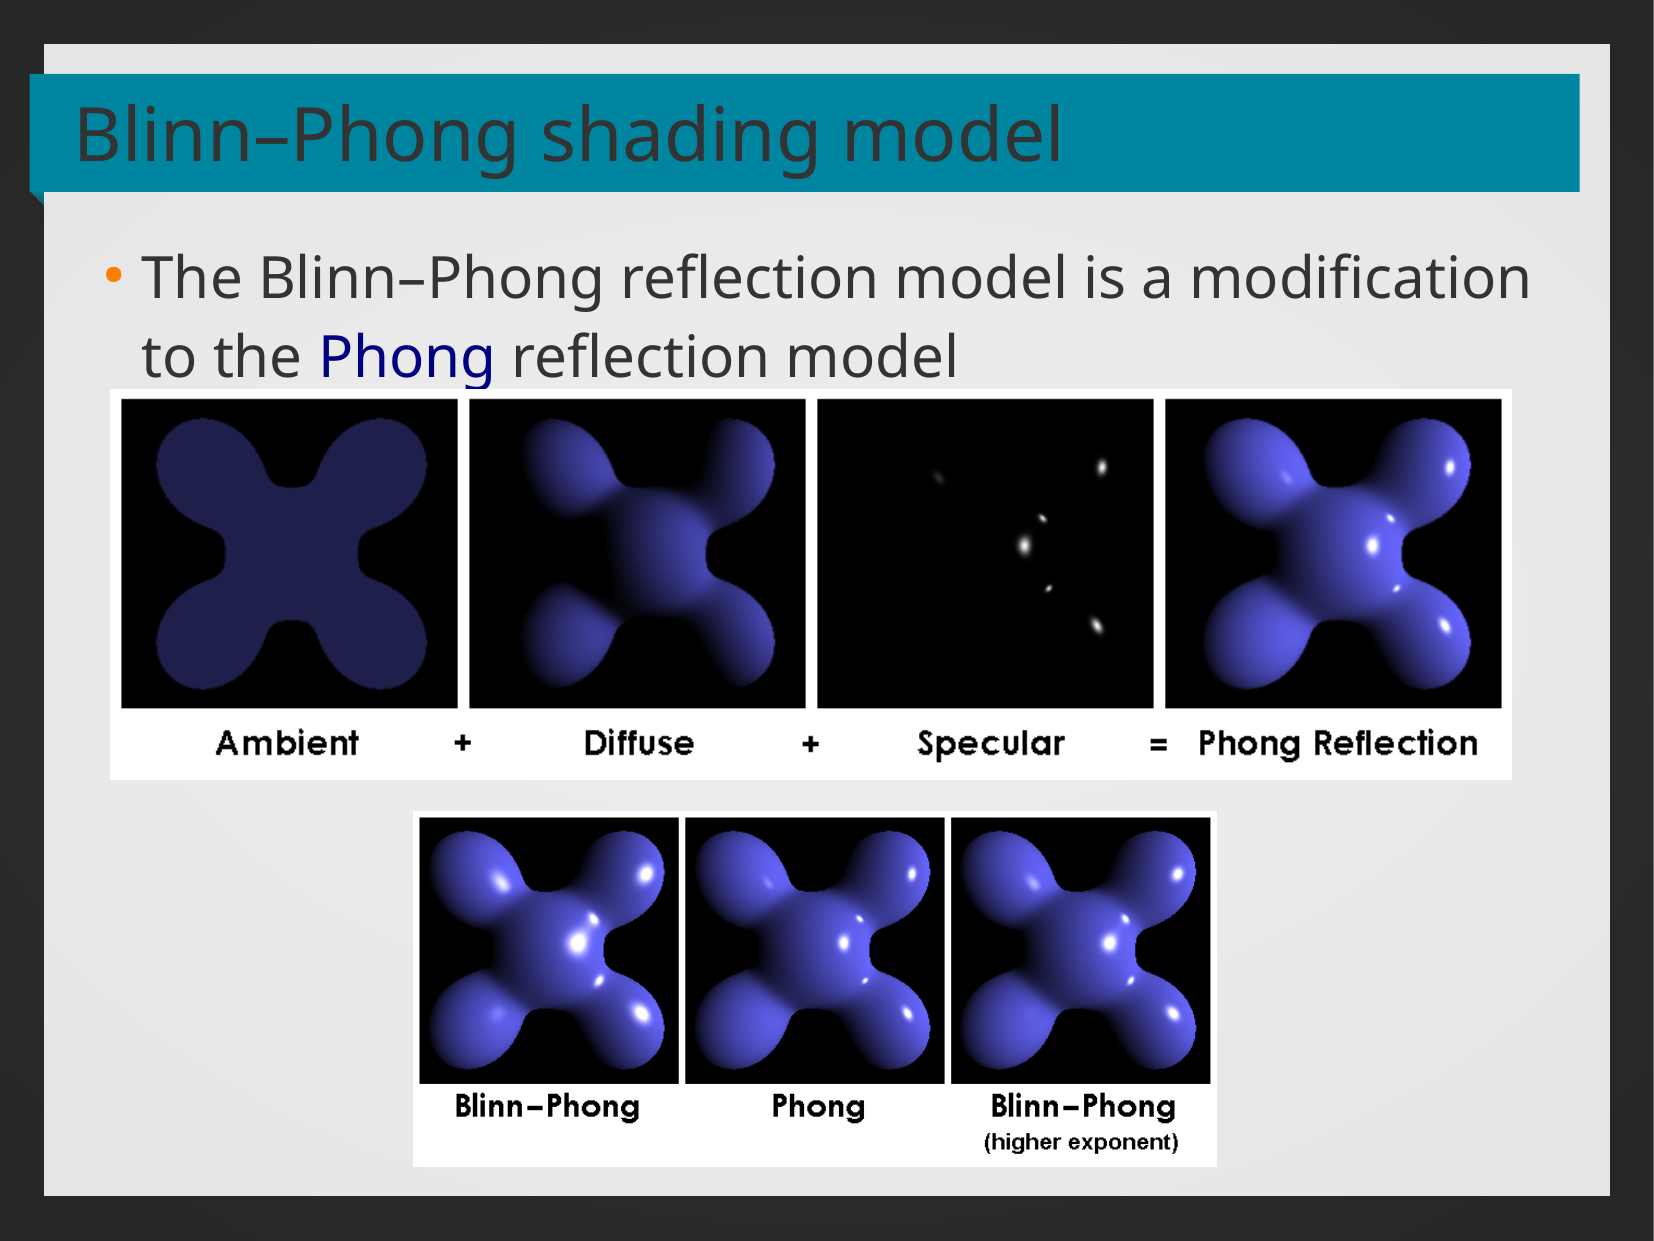

# Blinn–Phong shading model
The Blinn–Phong reflection model is a modification to the Phong reflection model